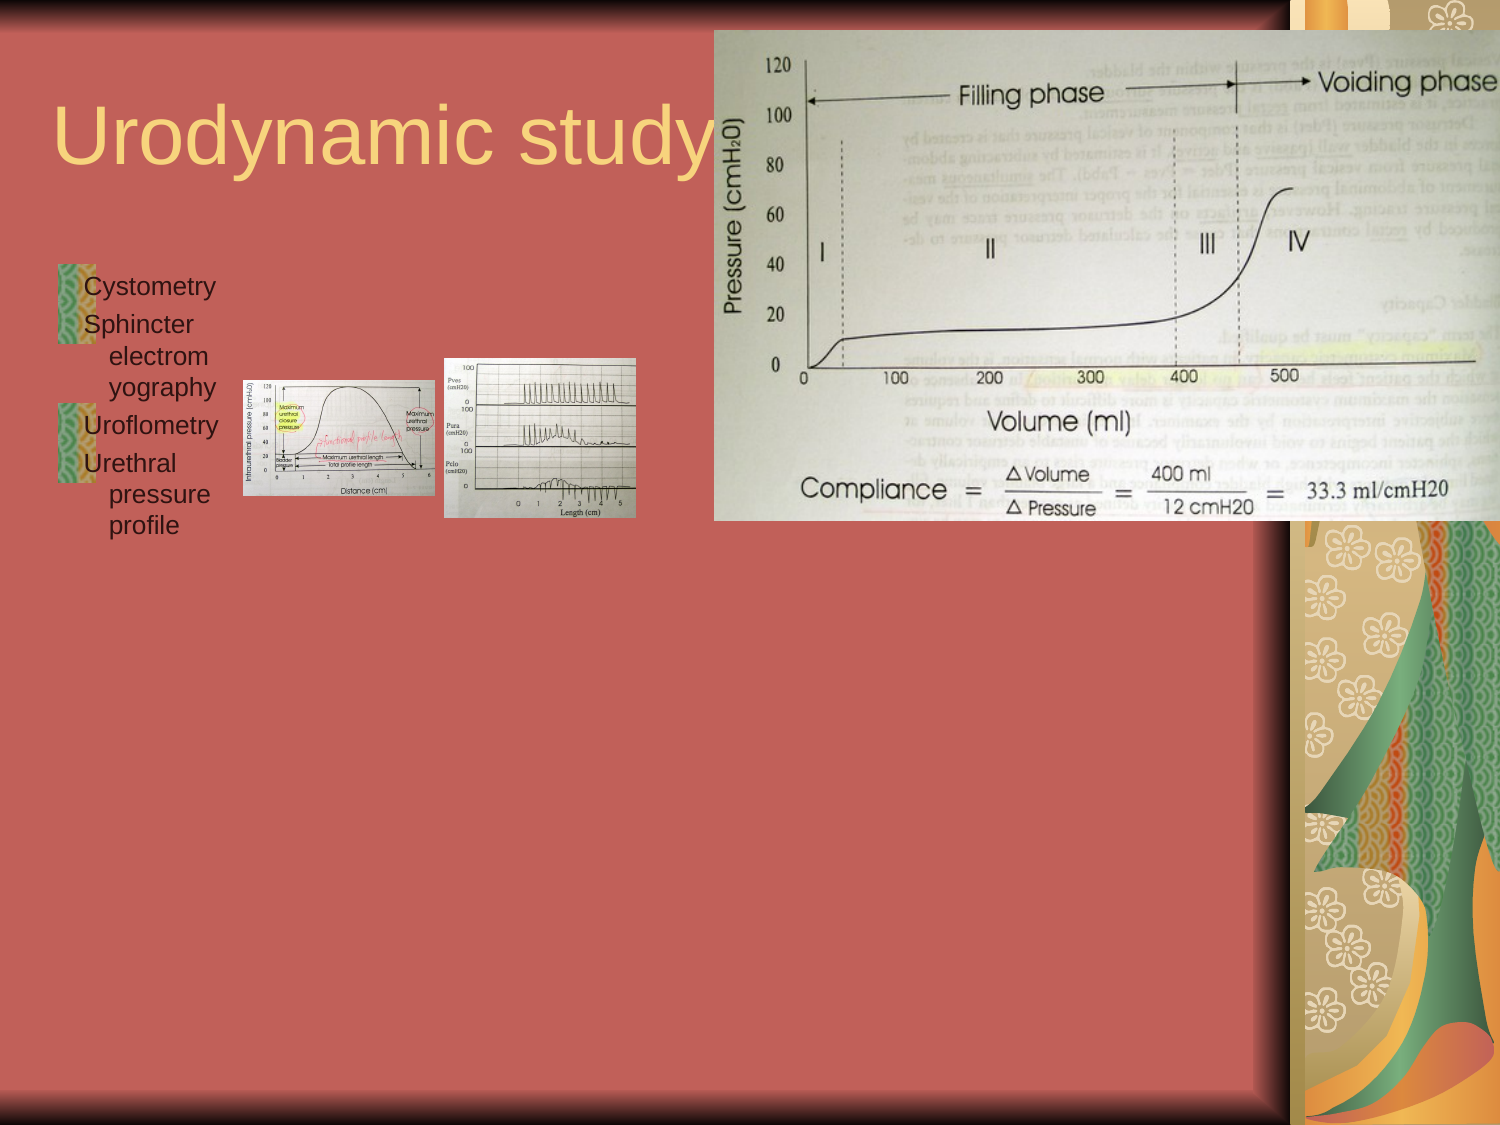

# Urodynamic study
Cystometry
Sphincter electromyography
Uroflometry
Urethral pressure profile